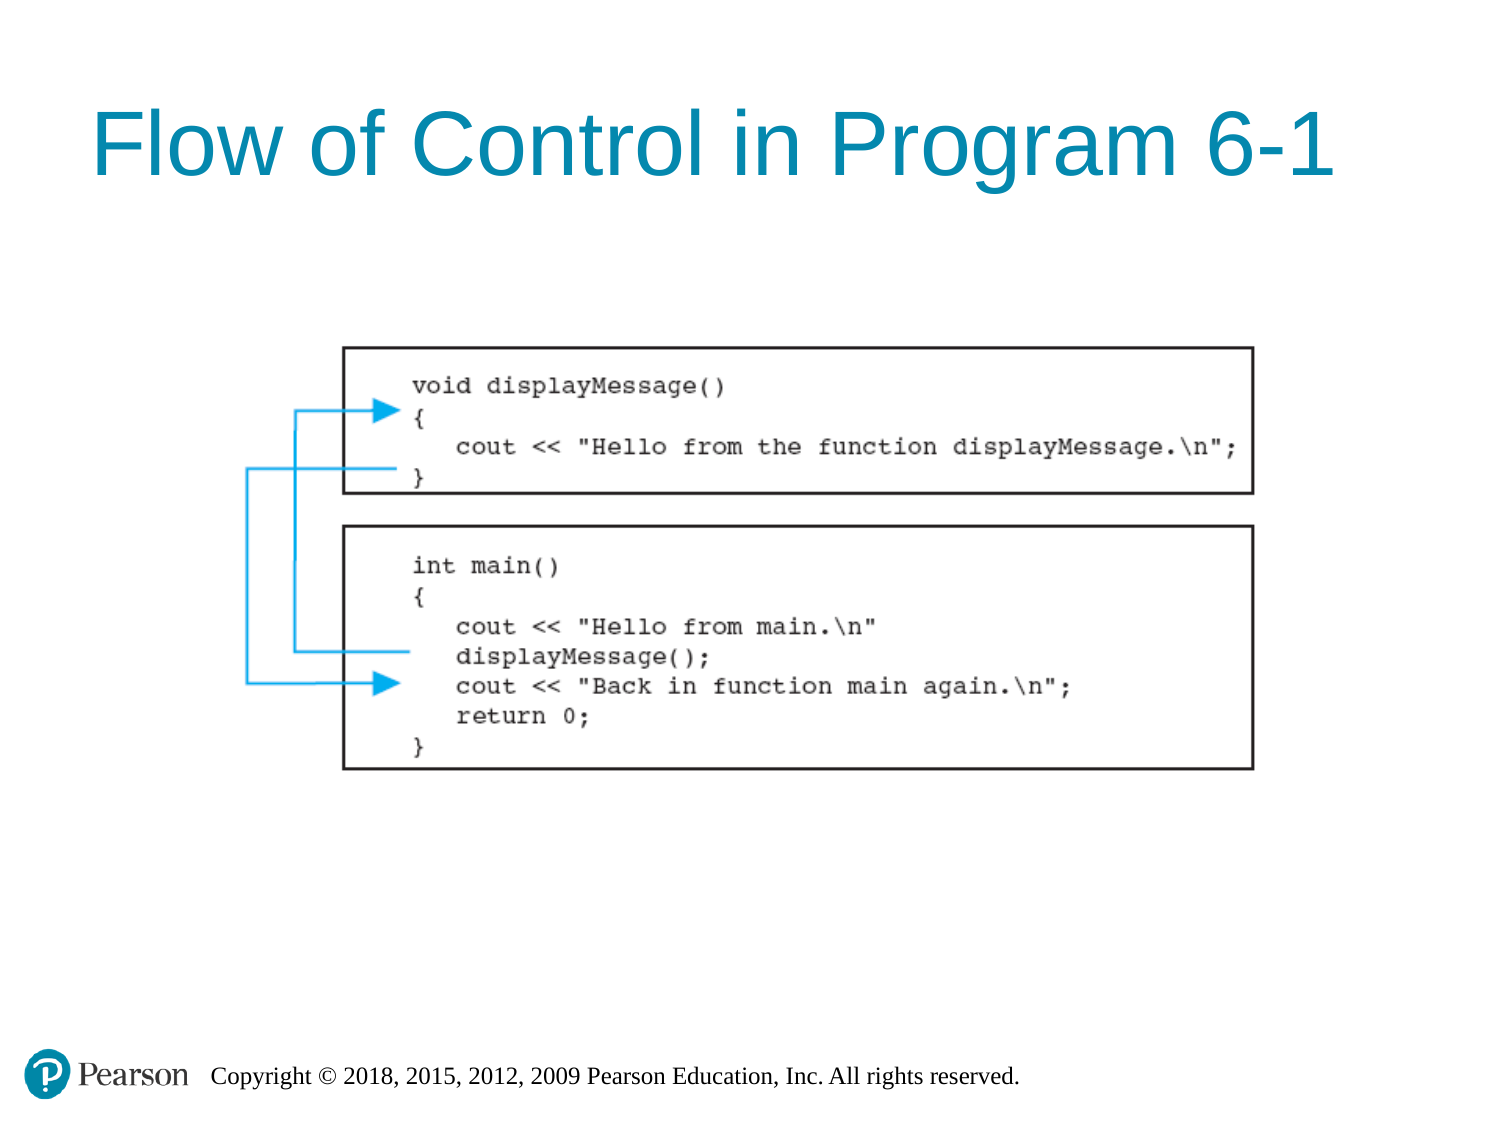

# Flow of Control in Program 6-1